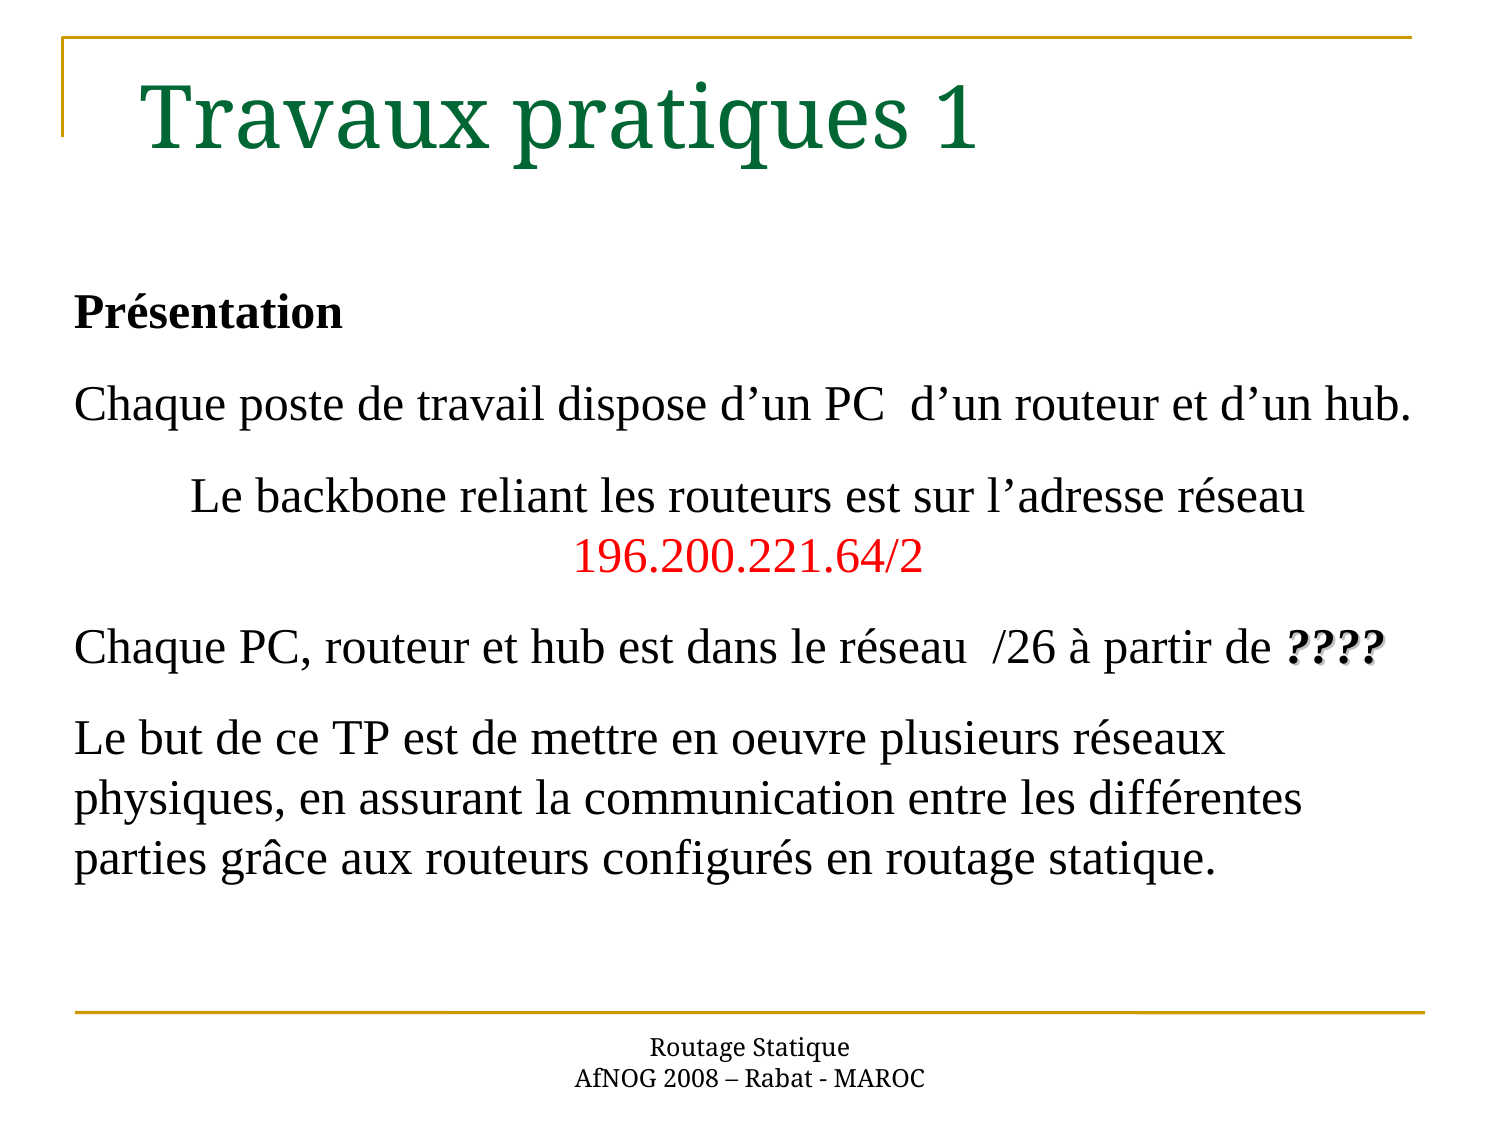

# Travaux pratiques 1
Présentation
Chaque poste de travail dispose d’un PC d’un routeur et d’un hub.
Le backbone reliant les routeurs est sur l’adresse réseau 196.200.221.64/2
Chaque PC, routeur et hub est dans le réseau /26 à partir de ????
Le but de ce TP est de mettre en oeuvre plusieurs réseaux physiques, en assurant la communication entre les différentes parties grâce aux routeurs configurés en routage statique.